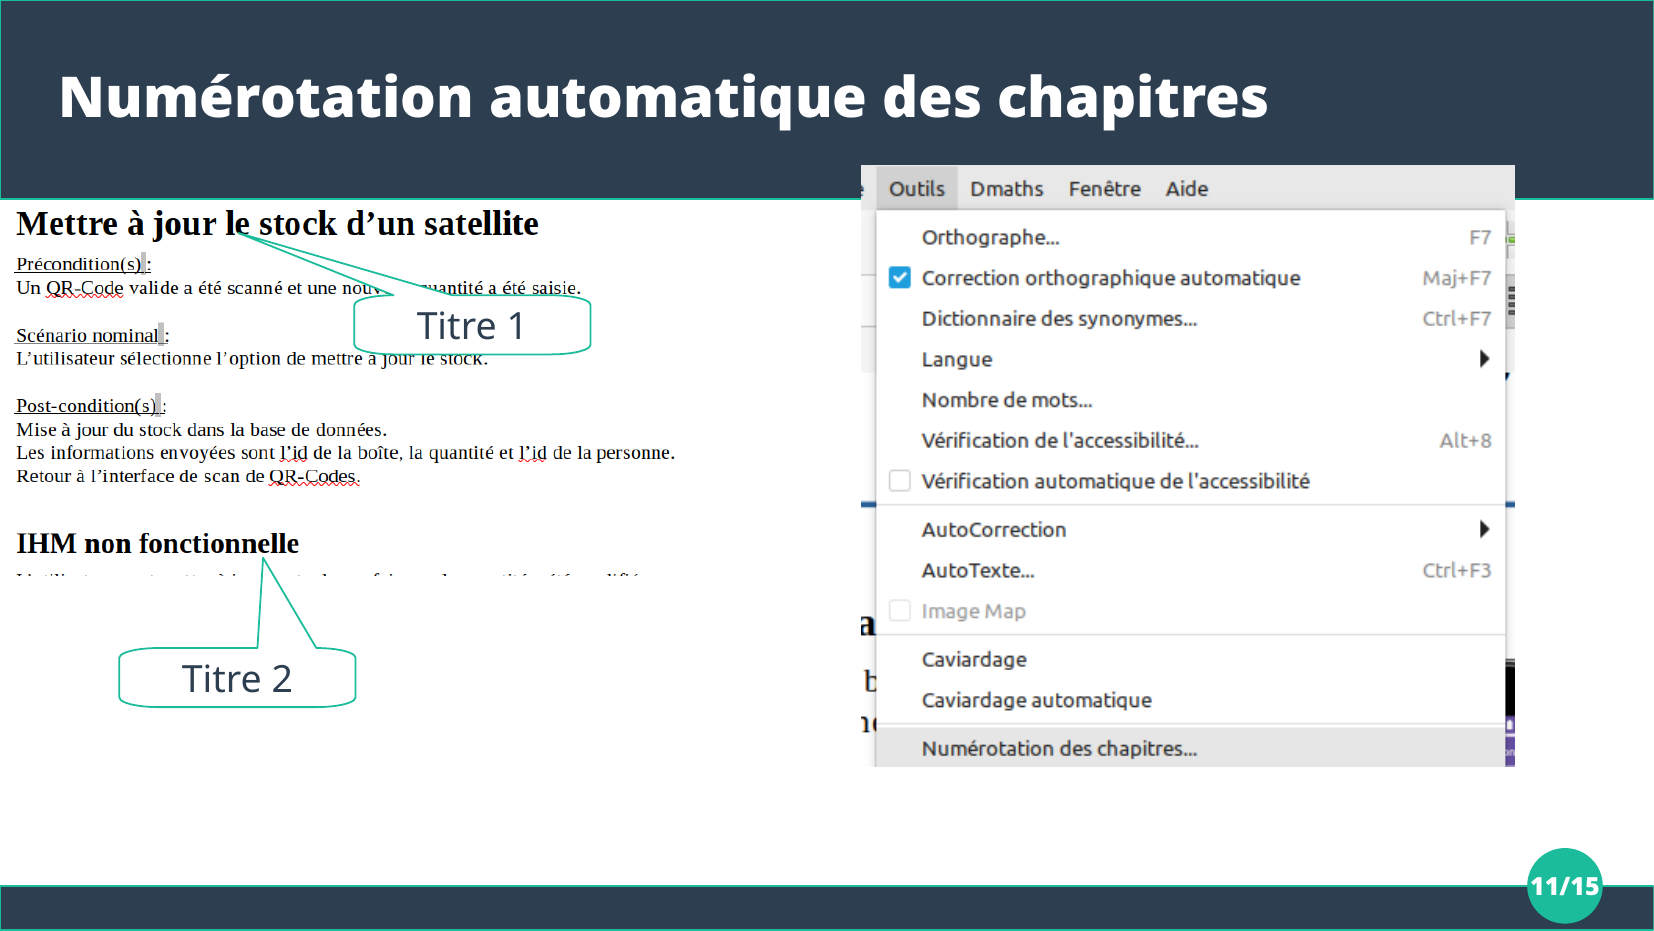

# Numérotation automatique des chapitres
Titre 1
Titre 2
11